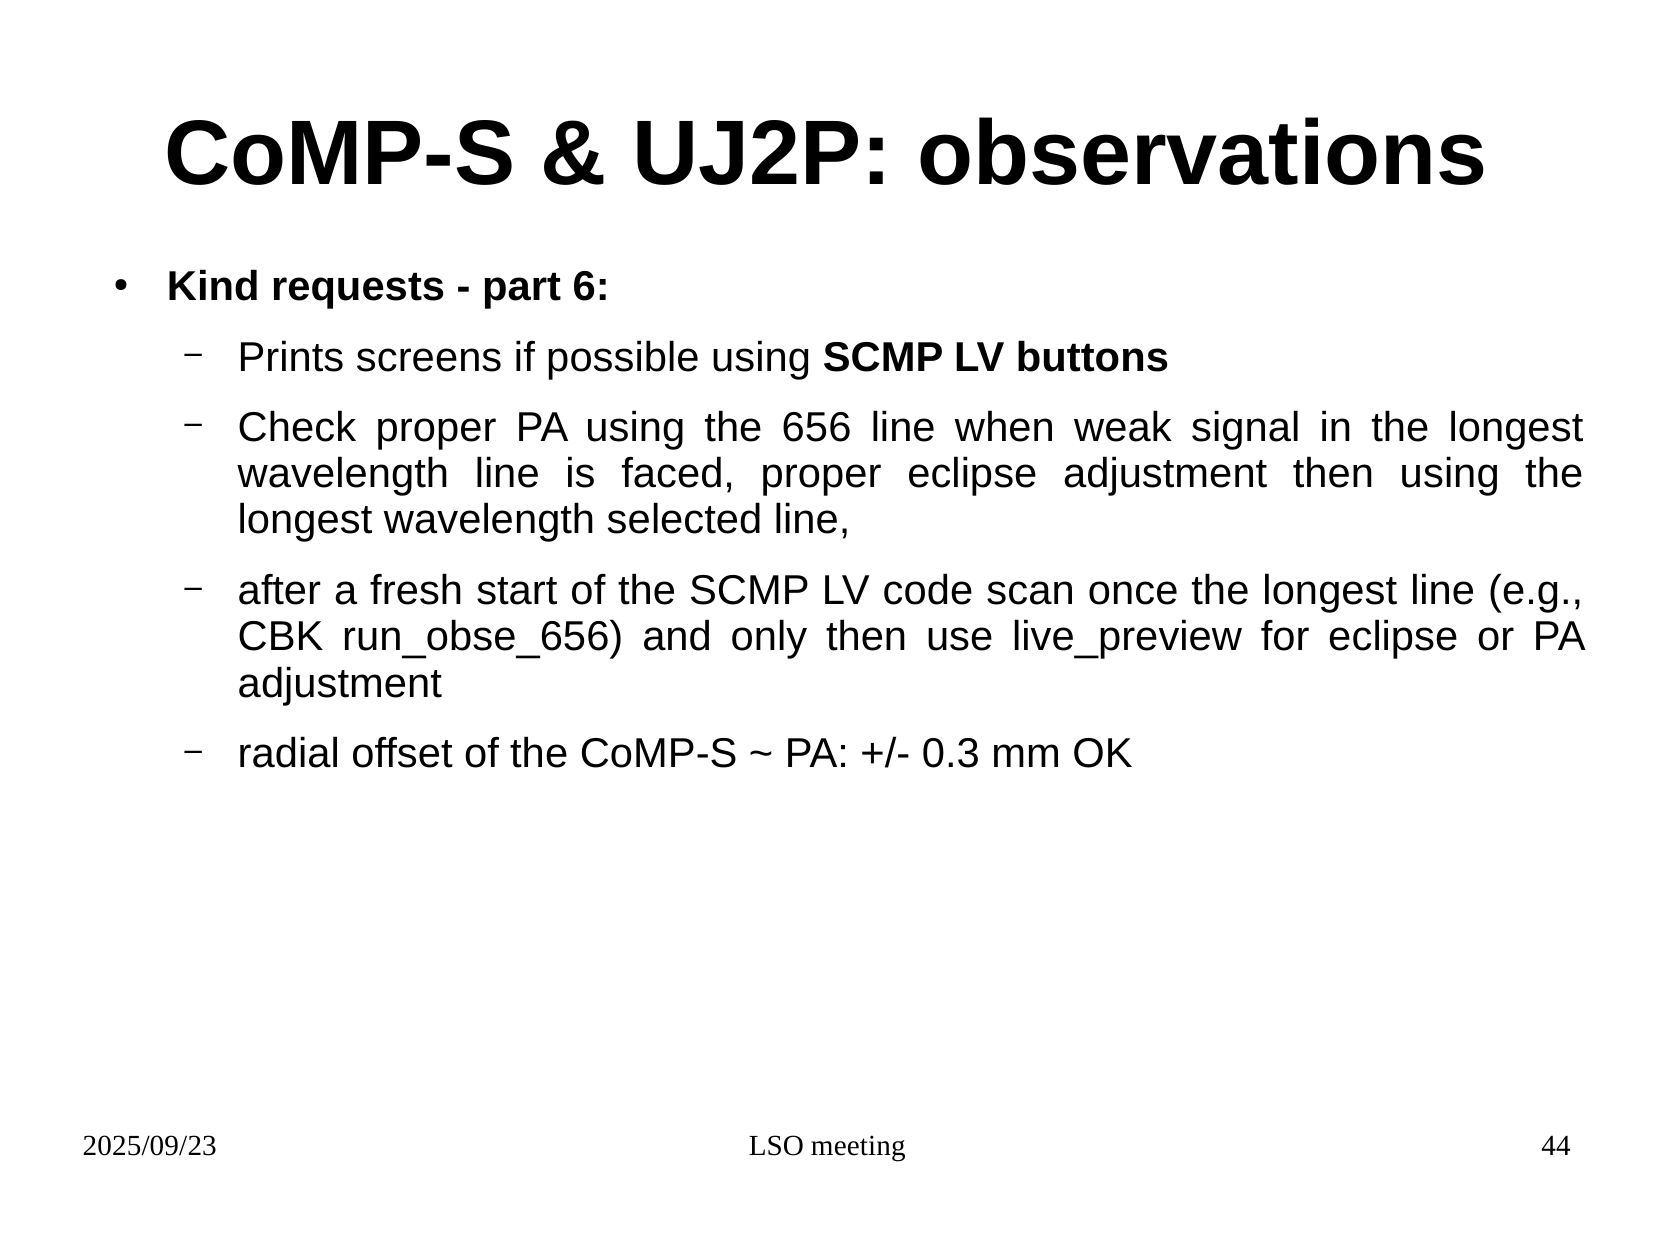

CoMP-S & UJ2P: observations
# Kind requests - part 6:
Prints screens if possible using SCMP LV buttons
Check proper PA using the 656 line when weak signal in the longest wavelength line is faced, proper eclipse adjustment then using the longest wavelength selected line,
after a fresh start of the SCMP LV code scan once the longest line (e.g., CBK run_obse_656) and only then use live_preview for eclipse or PA adjustment
radial offset of the CoMP-S ~ PA: +/- 0.3 mm OK
2025/09/23
LSO meeting
44